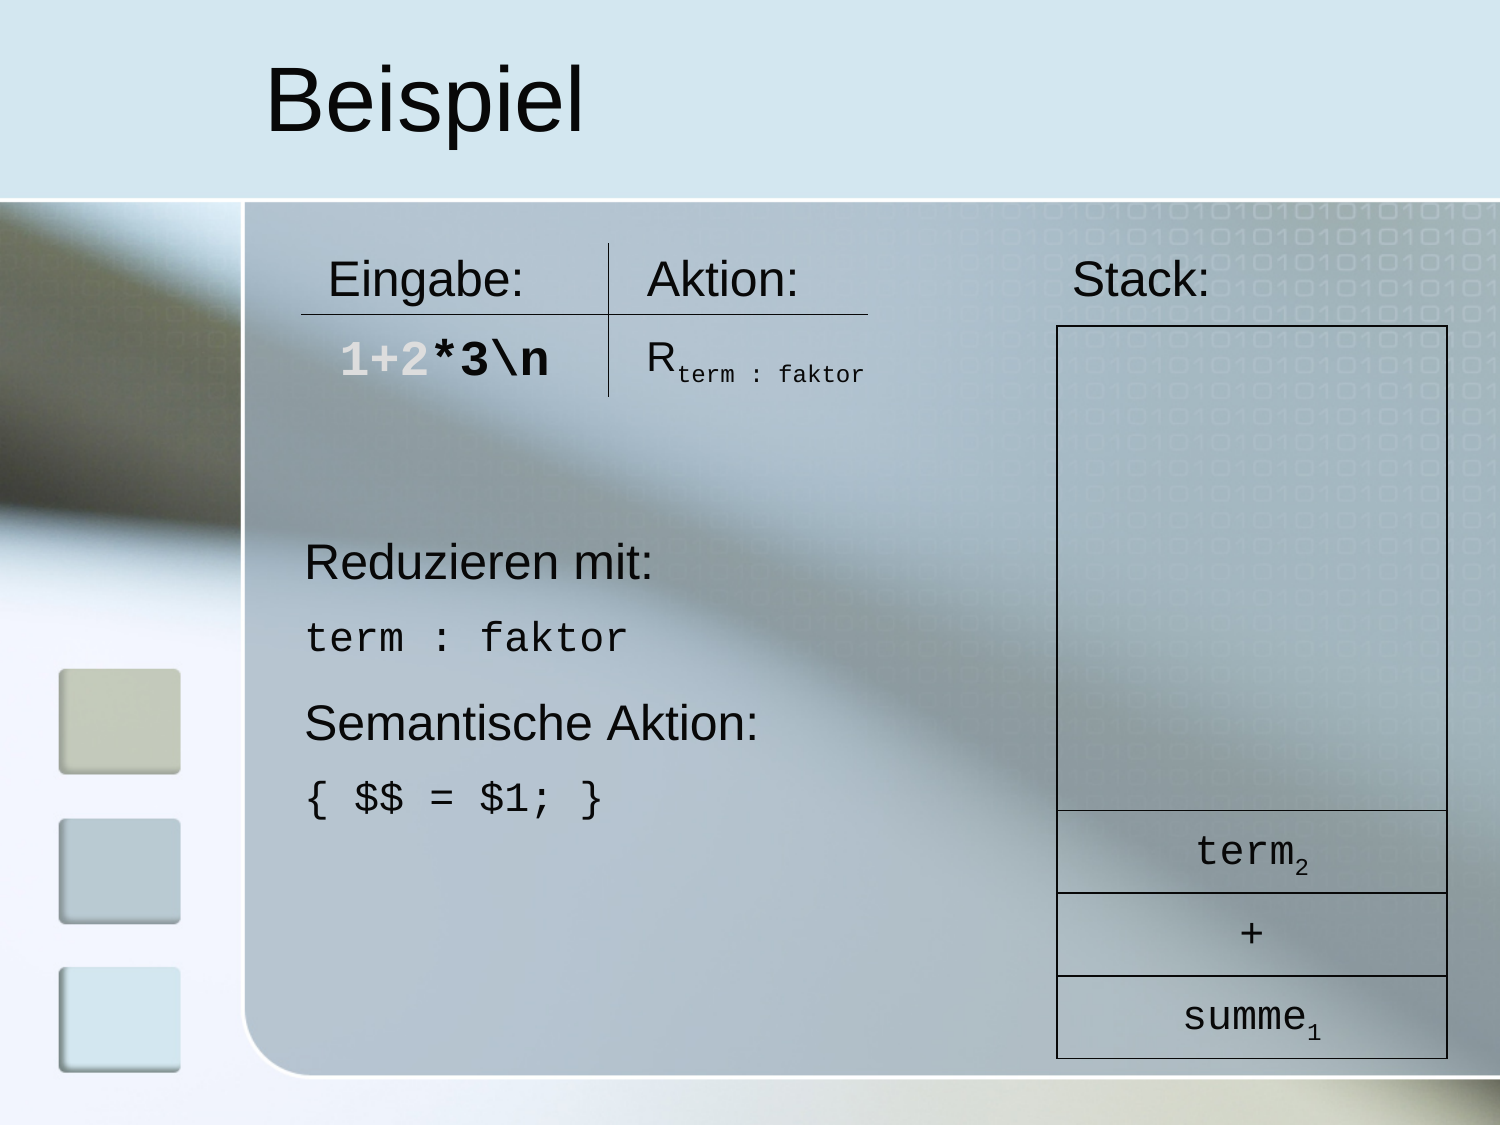

# Beispiel
Eingabe:
Aktion:
Stack:
1+2*3\n
Rterm : faktor
Reduzieren mit:
term : faktor
Semantische Aktion:
{ $$ = $1; }
term2
+
summe1